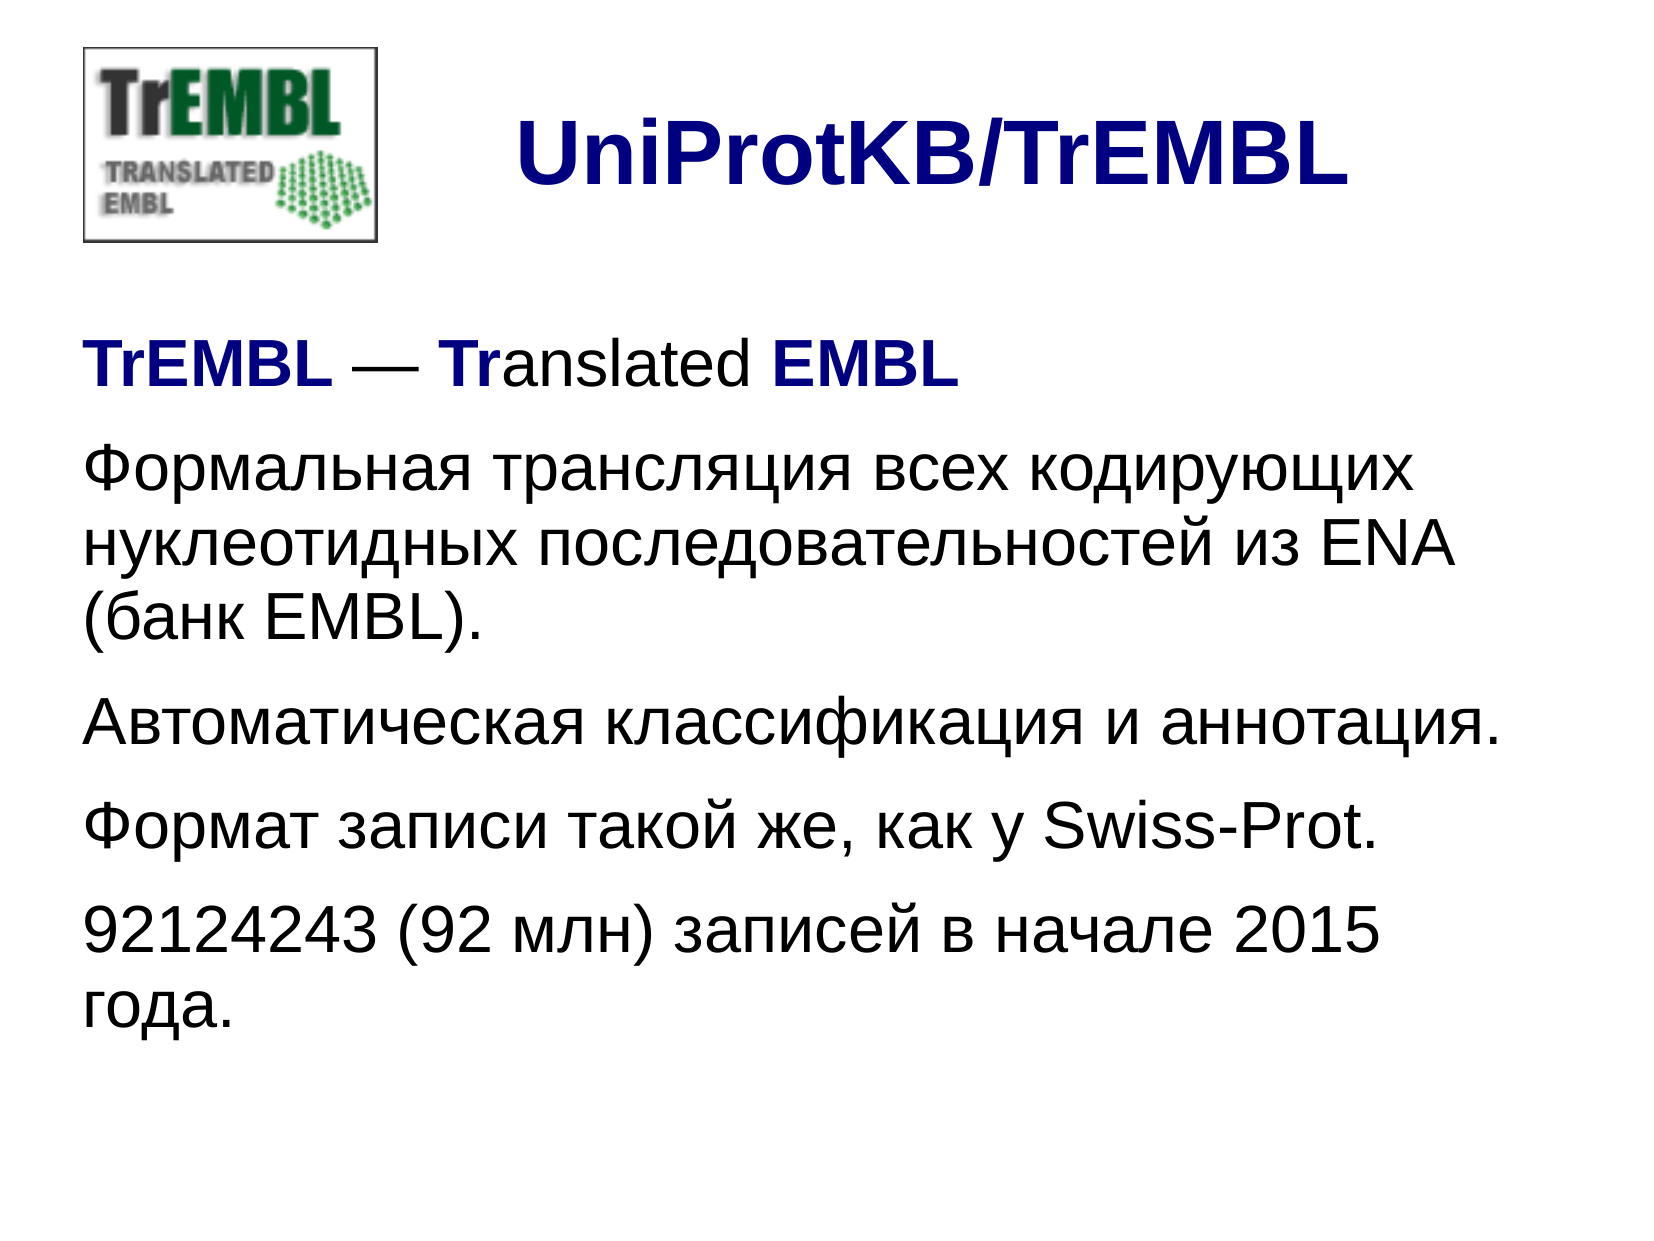

# UniProtKB/TrEMBL
TrEMBL — Translated EMBL
Формальная трансляция всех кодирующих нуклеотидных последовательностей из ENA (банк EMBL).
Автоматическая классификация и аннотация.
Формат записи такой же, как у Swiss-Prot.
92124243 (92 млн) записей в начале 2015 года.